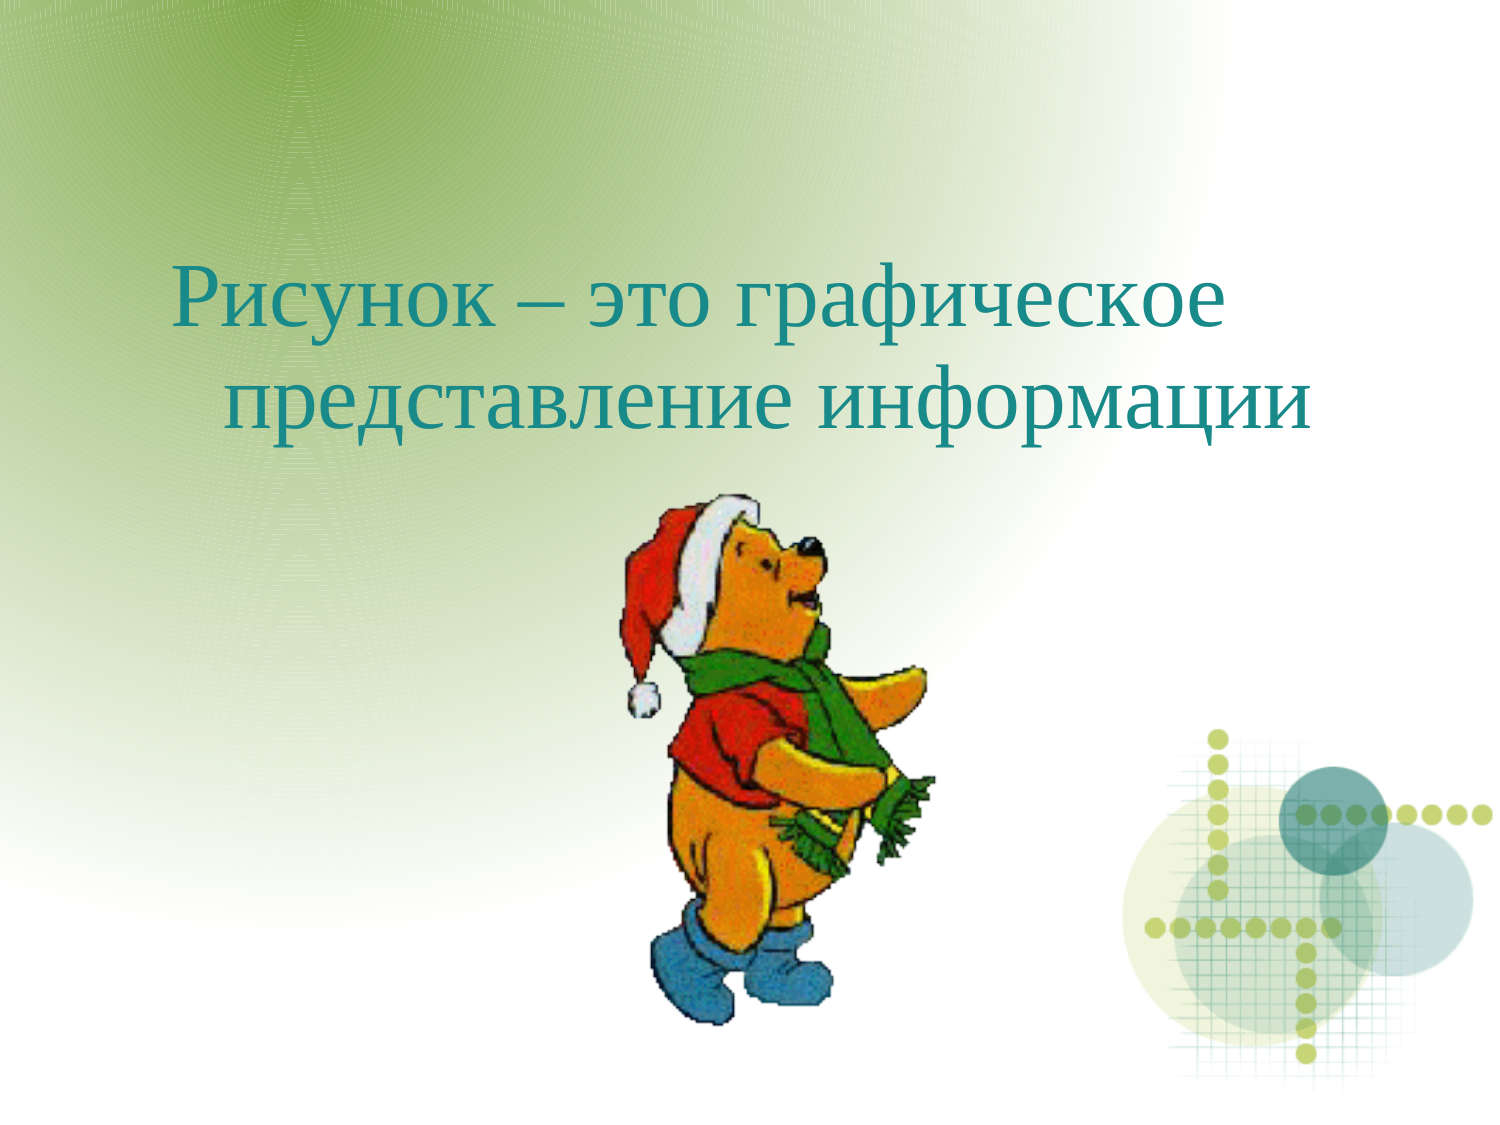

# Рисунок – это графическое представление информации